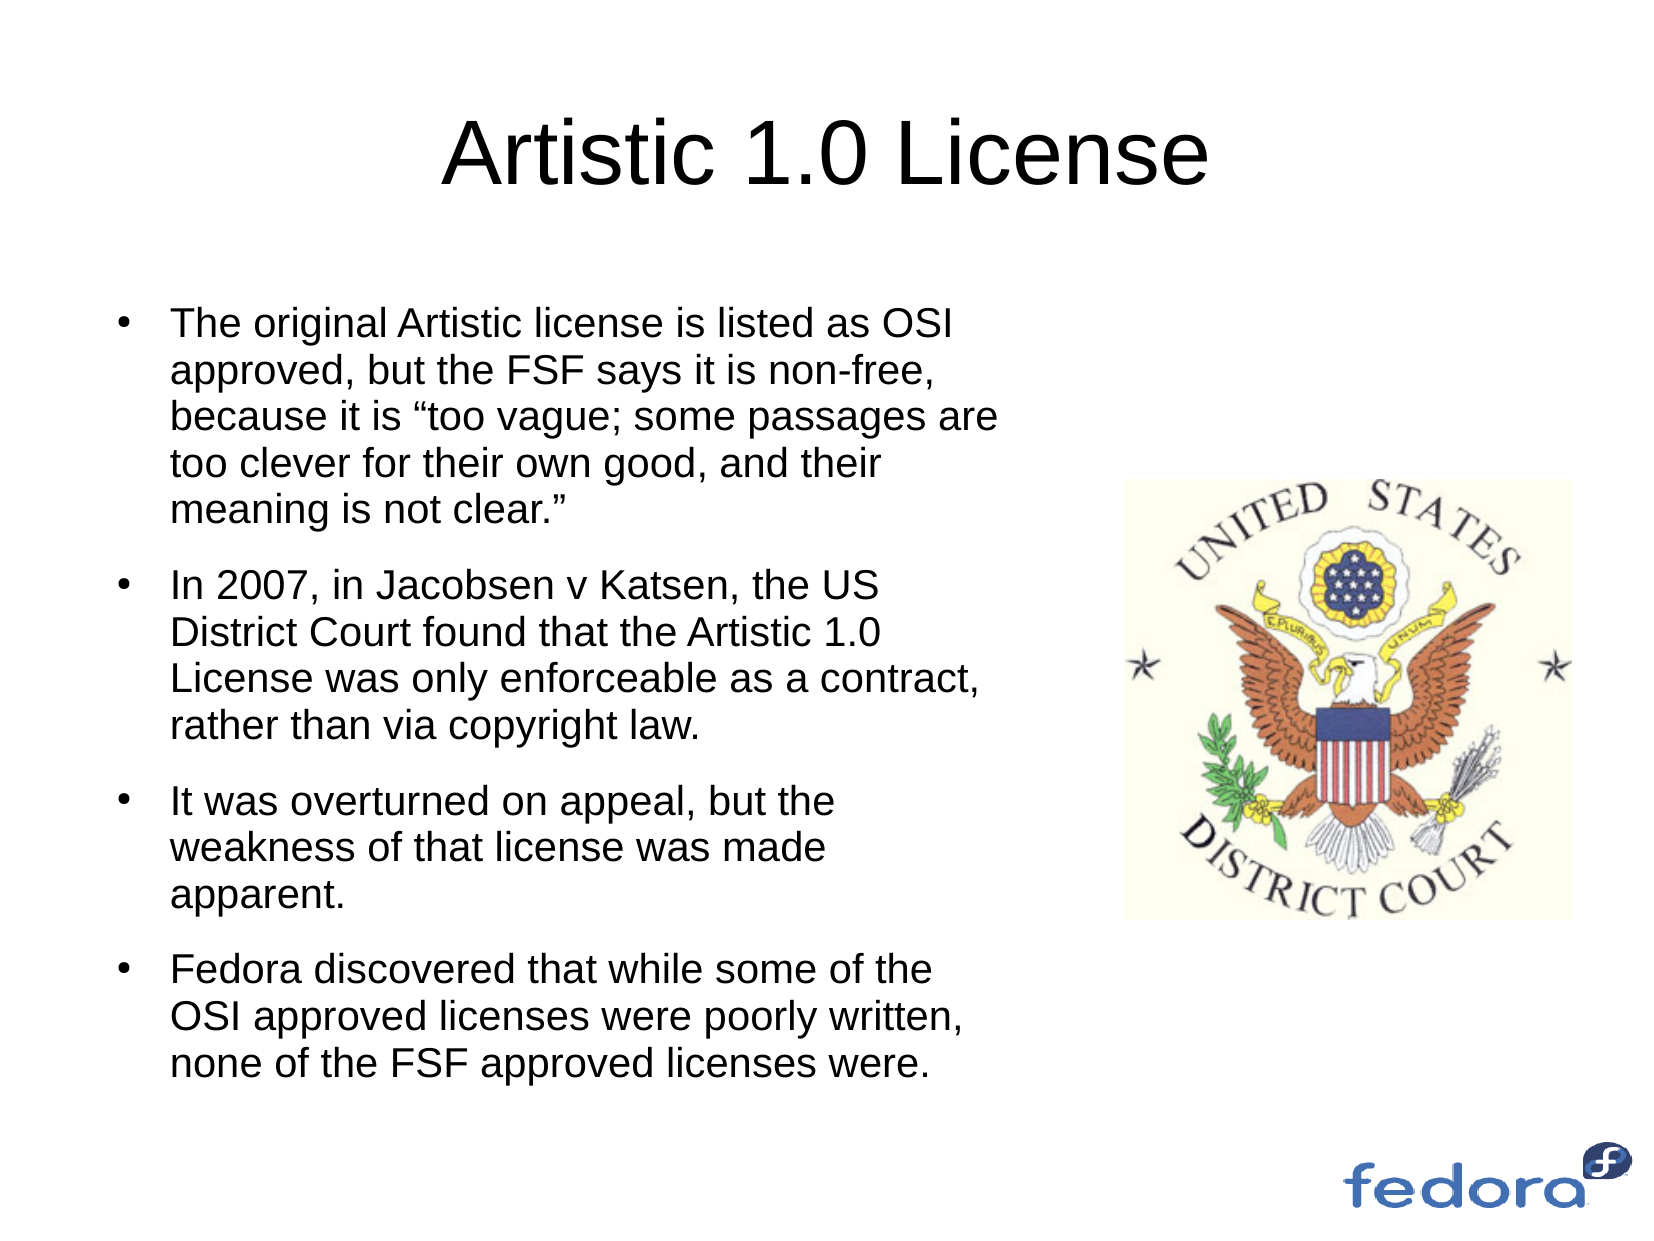

# Artistic 1.0 License
The original Artistic license is listed as OSI approved, but the FSF says it is non-free, because it is “too vague; some passages are too clever for their own good, and their meaning is not clear.”
In 2007, in Jacobsen v Katsen, the US District Court found that the Artistic 1.0 License was only enforceable as a contract, rather than via copyright law.
It was overturned on appeal, but the weakness of that license was made apparent.
Fedora discovered that while some of the OSI approved licenses were poorly written, none of the FSF approved licenses were.